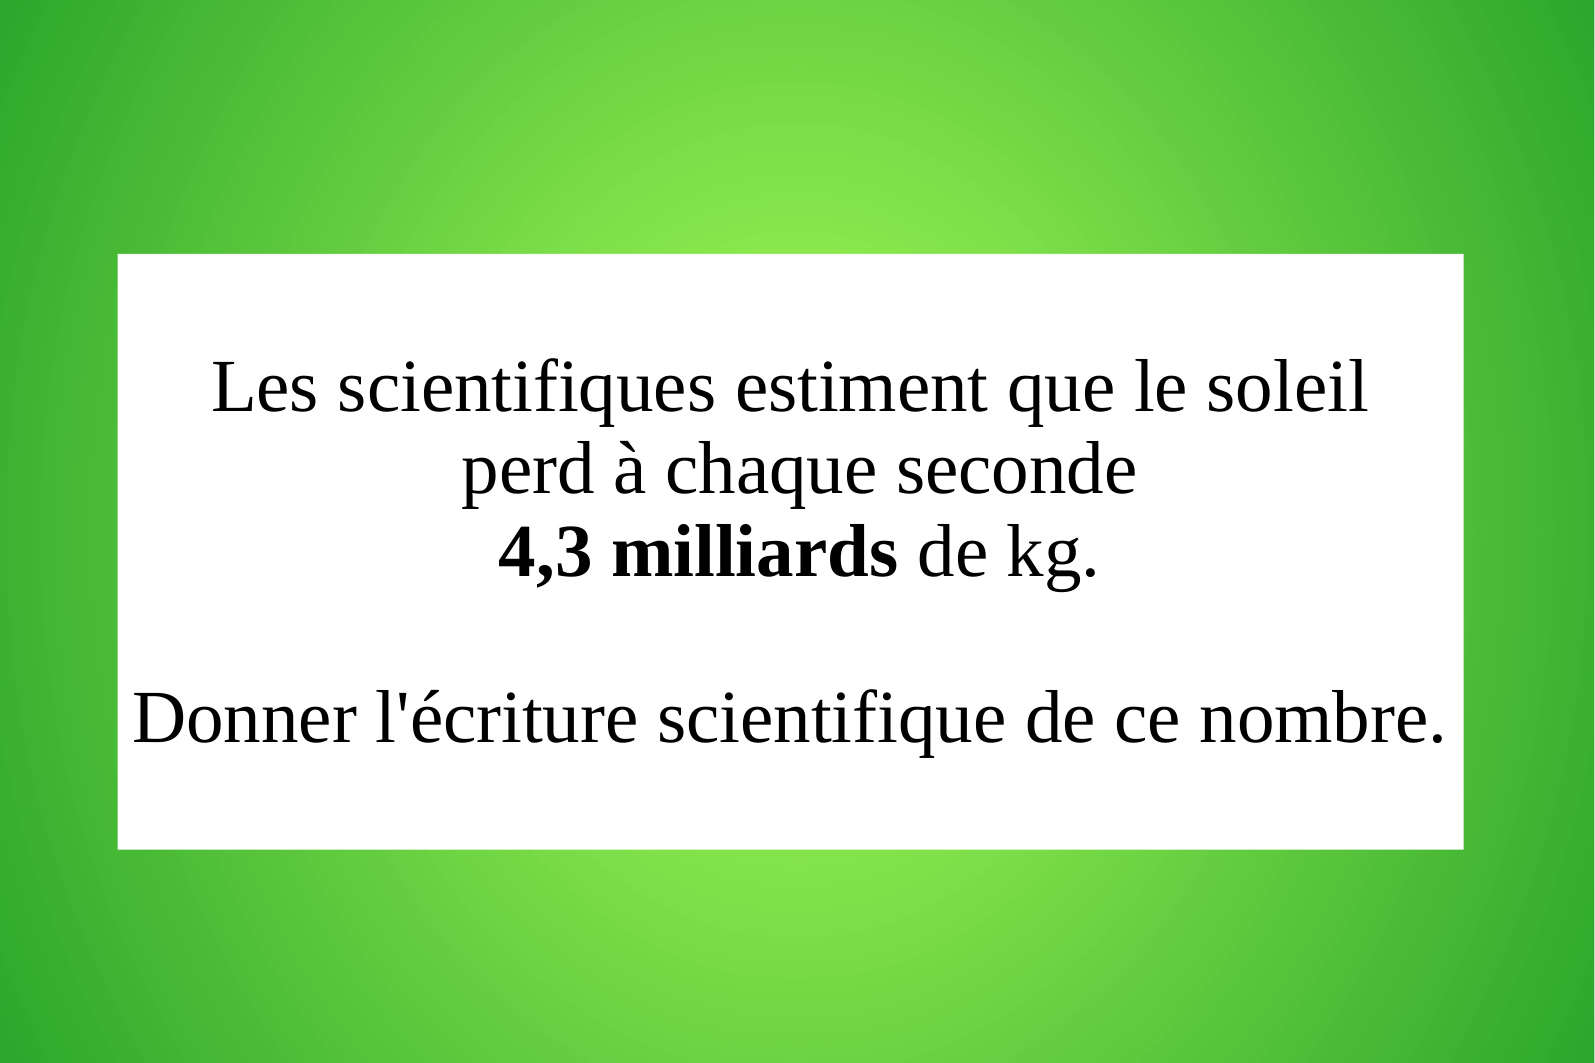

Les scientifiques estiment que le soleil
 perd à chaque seconde
 4,3 milliards de kg.
Donner l'écriture scientifique de ce nombre.